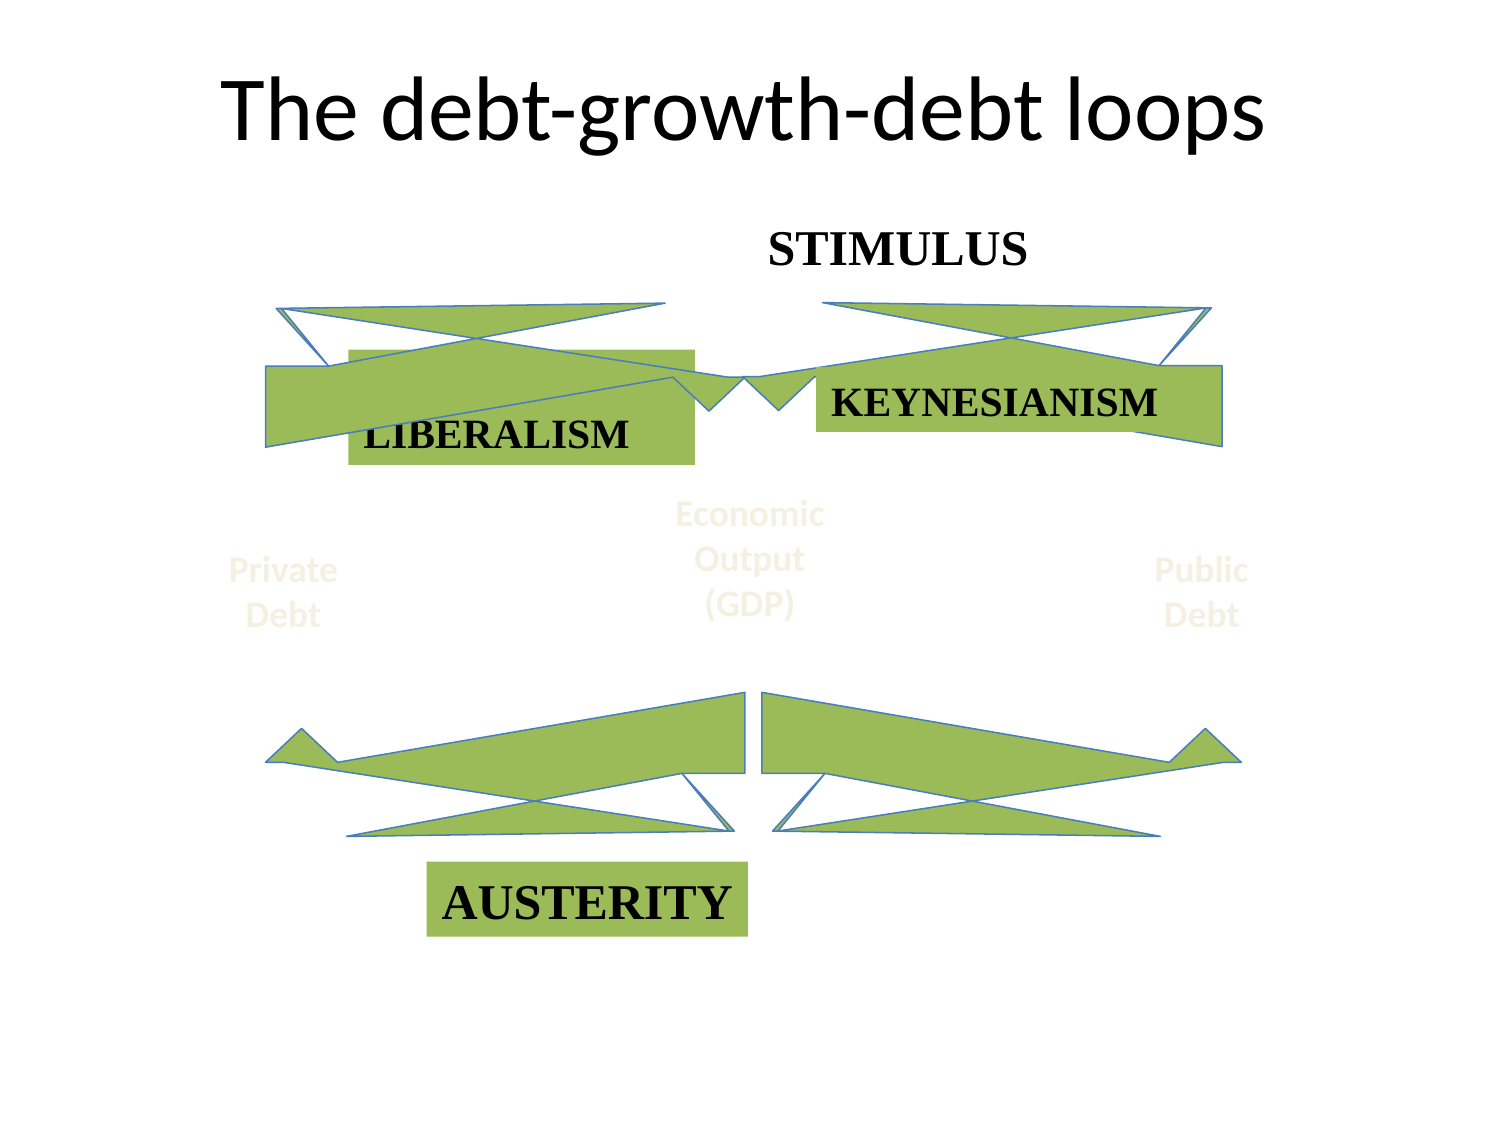

The debt-growth-debt loops
STIMULUS
NEO-LIBERALISM
KEYNESIANISM
Economic Output
(GDP)
Private
Debt
Public
Debt
AUSTERITY